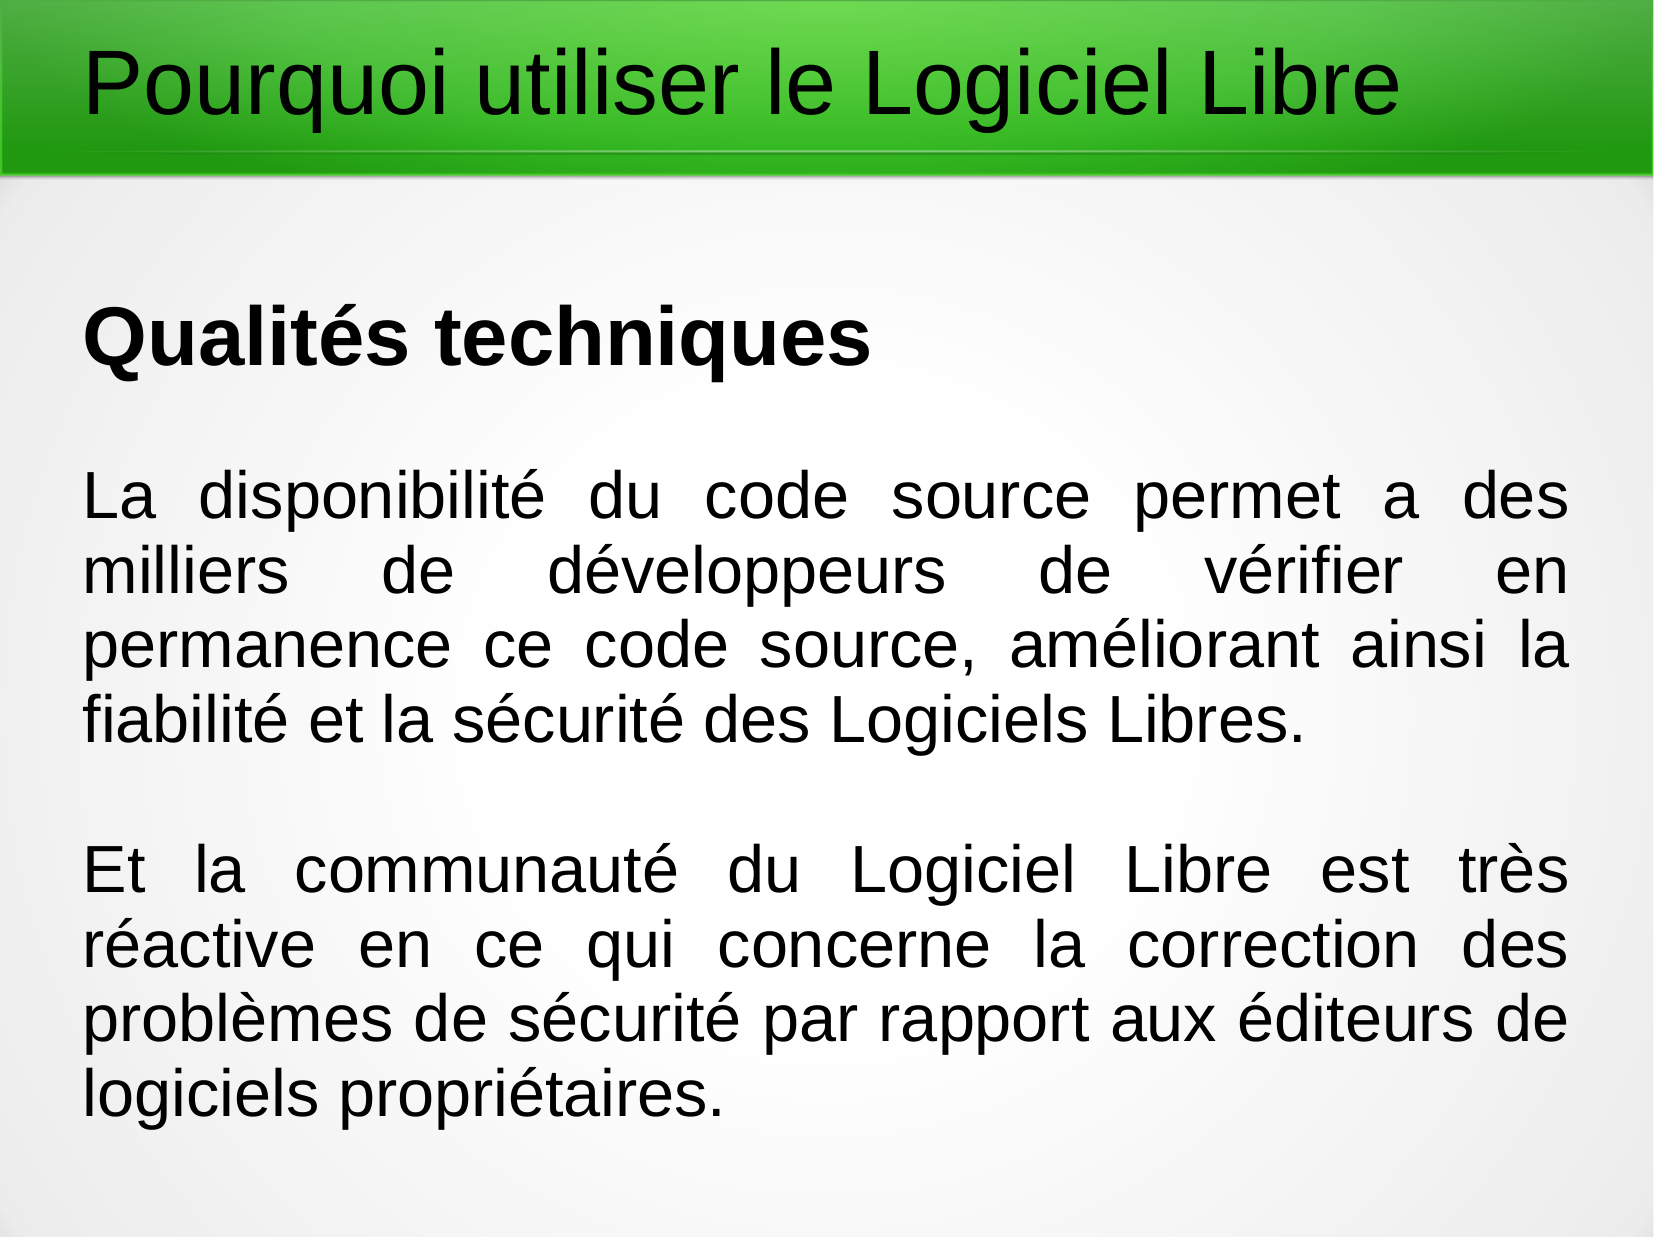

# Pourquoi utiliser le Logiciel Libre
Qualités techniques
La disponibilité du code source permet a des milliers de développeurs de vérifier en permanence ce code source, améliorant ainsi la fiabilité et la sécurité des Logiciels Libres.
Et la communauté du Logiciel Libre est très réactive en ce qui concerne la correction des problèmes de sécurité par rapport aux éditeurs de logiciels propriétaires.